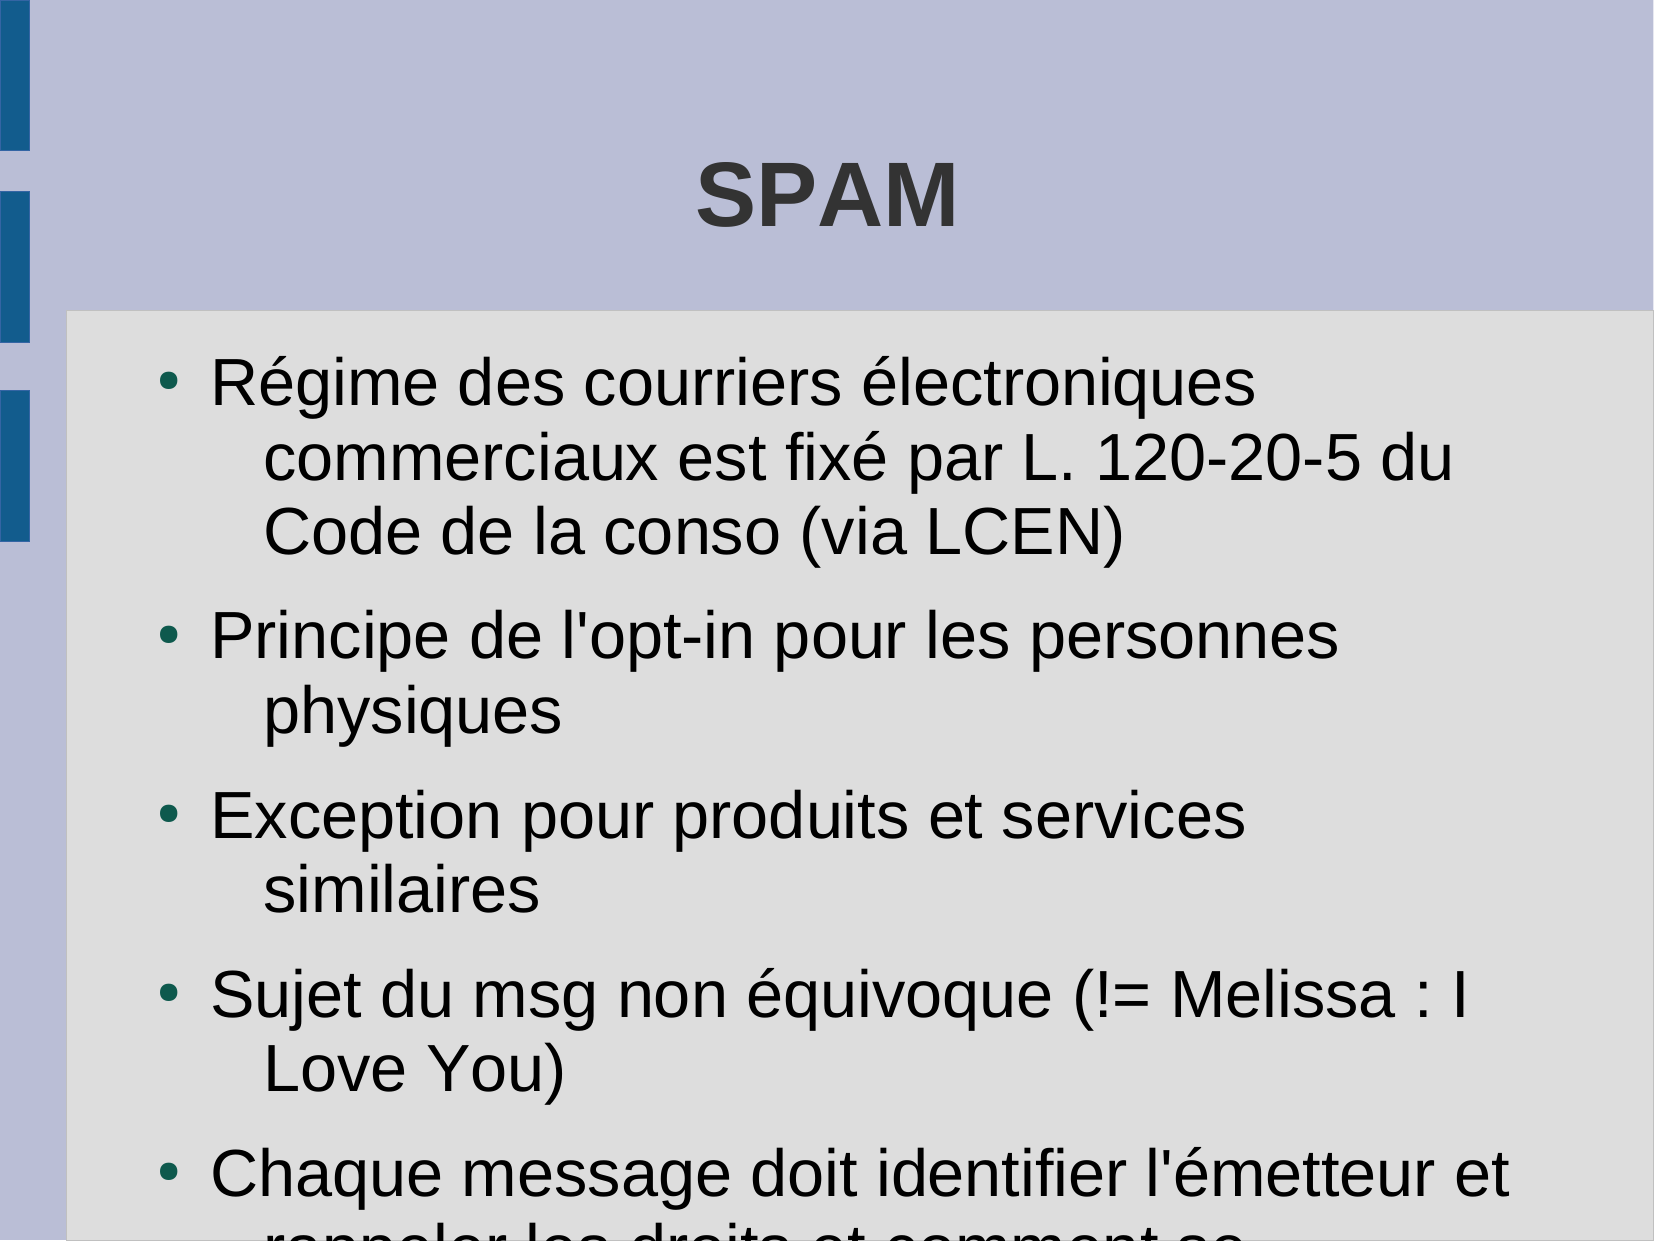

# SPAM
Régime des courriers électroniques commerciaux est fixé par L. 120-20-5 du Code de la conso (via LCEN)
Principe de l'opt-in pour les personnes physiques
Exception pour produits et services similaires
Sujet du msg non équivoque (!= Melissa : I Love You)
Chaque message doit identifier l'émetteur et rappeler les droits et comment se désinscrire
Reste le problème des spams politique et religieux